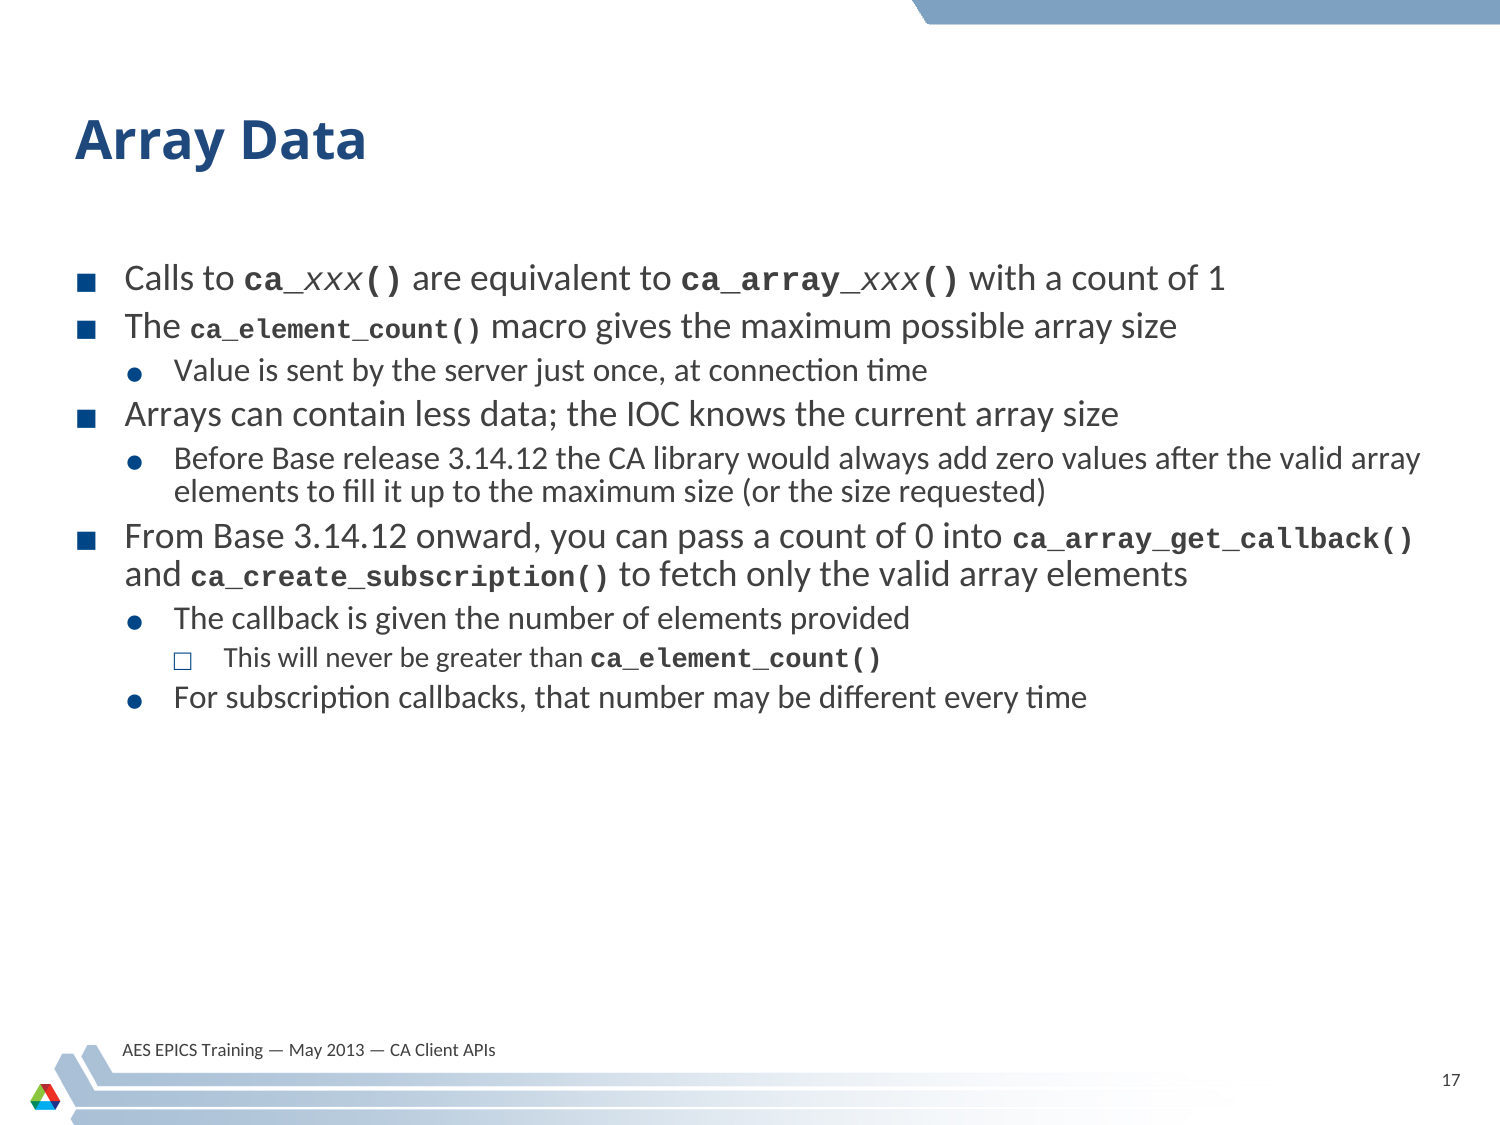

# Array Data
Calls to ca_xxx() are equivalent to ca_array_xxx() with a count of 1
The ca_element_count() macro gives the maximum possible array size
Value is sent by the server just once, at connection time
Arrays can contain less data; the IOC knows the current array size
Before Base release 3.14.12 the CA library would always add zero values after the valid array elements to fill it up to the maximum size (or the size requested)
From Base 3.14.12 onward, you can pass a count of 0 into ca_array_get_callback() and ca_create_subscription() to fetch only the valid array elements
The callback is given the number of elements provided
This will never be greater than ca_element_count()
For subscription callbacks, that number may be different every time
AES EPICS Training — May 2013 — CA Client APIs
17